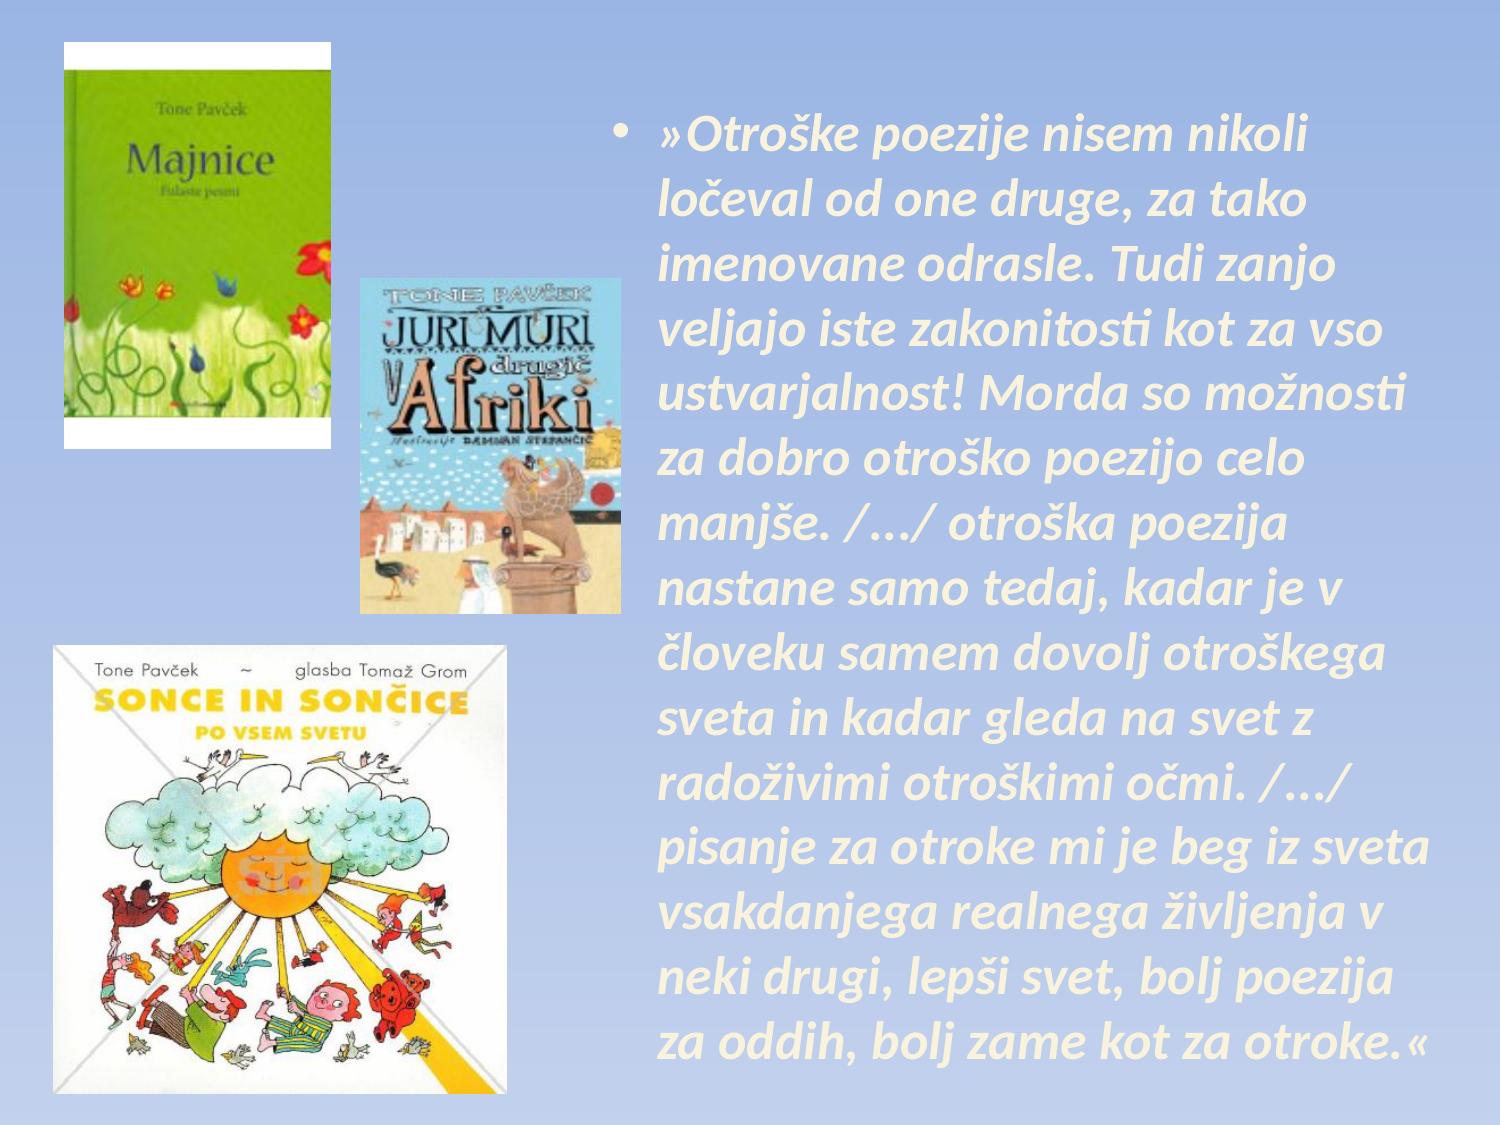

#
»Otroške poezije nisem nikoli ločeval od one druge, za tako imenovane odrasle. Tudi zanjo veljajo iste zakonitosti kot za vso ustvarjalnost! Morda so možnosti za dobro otroško poezijo celo manjše. /.../ otroška poezija nastane samo tedaj, kadar je v človeku samem dovolj otroškega sveta in kadar gleda na svet z radoživimi otroškimi očmi. /.../ pisanje za otroke mi je beg iz sveta vsakdanjega realnega življenja v neki drugi, lepši svet, bolj poezija za oddih, bolj zame kot za otroke.«